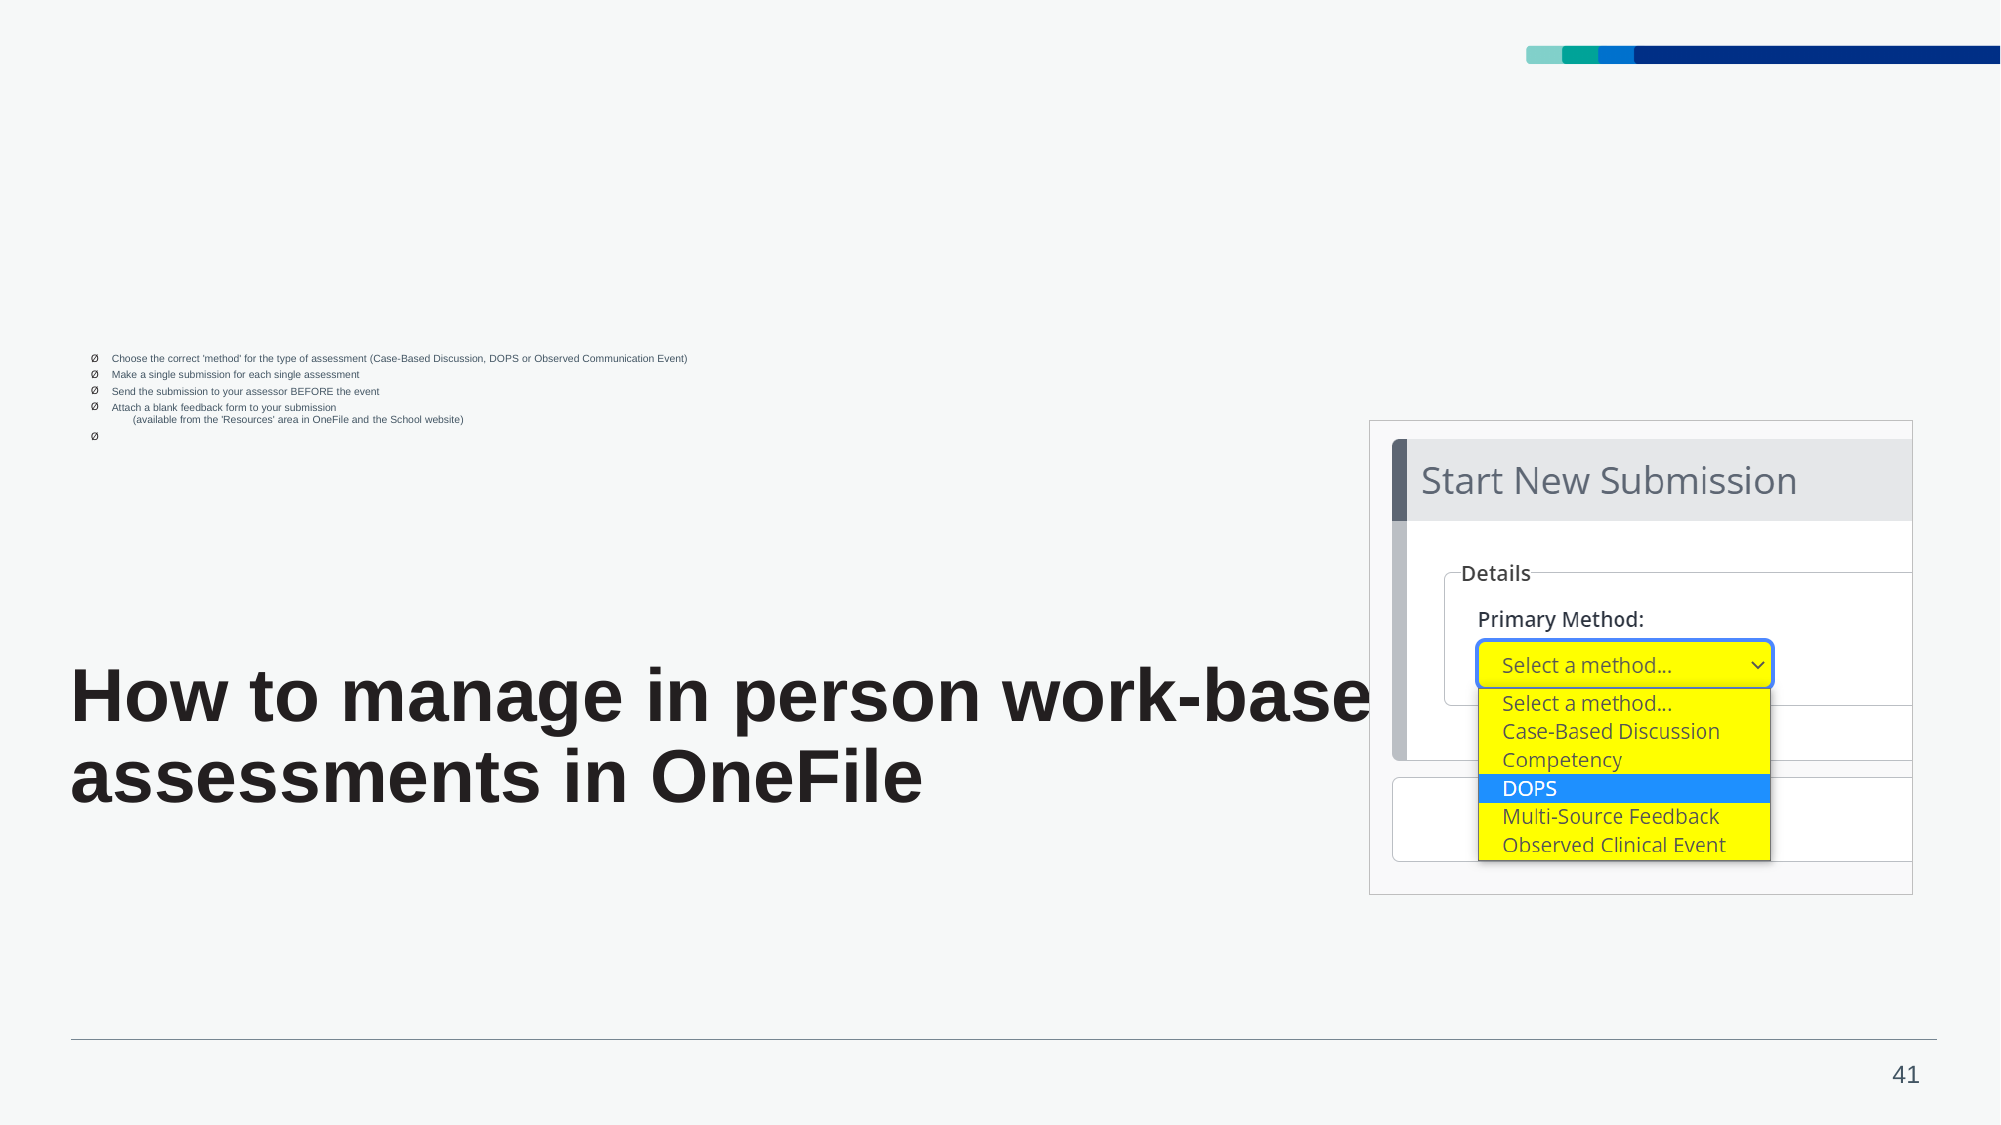

# Choose the correct 'method' for the type of assessment (Case-Based Discussion, DOPS or Observed Communication Event)
Make a single submission for each single assessment
Send the submission to your assessor BEFORE the event
Attach a blank feedback form to your submission
(available from the 'Resources' area in OneFile and the School website)
How to manage in person work-based assessments in OneFile